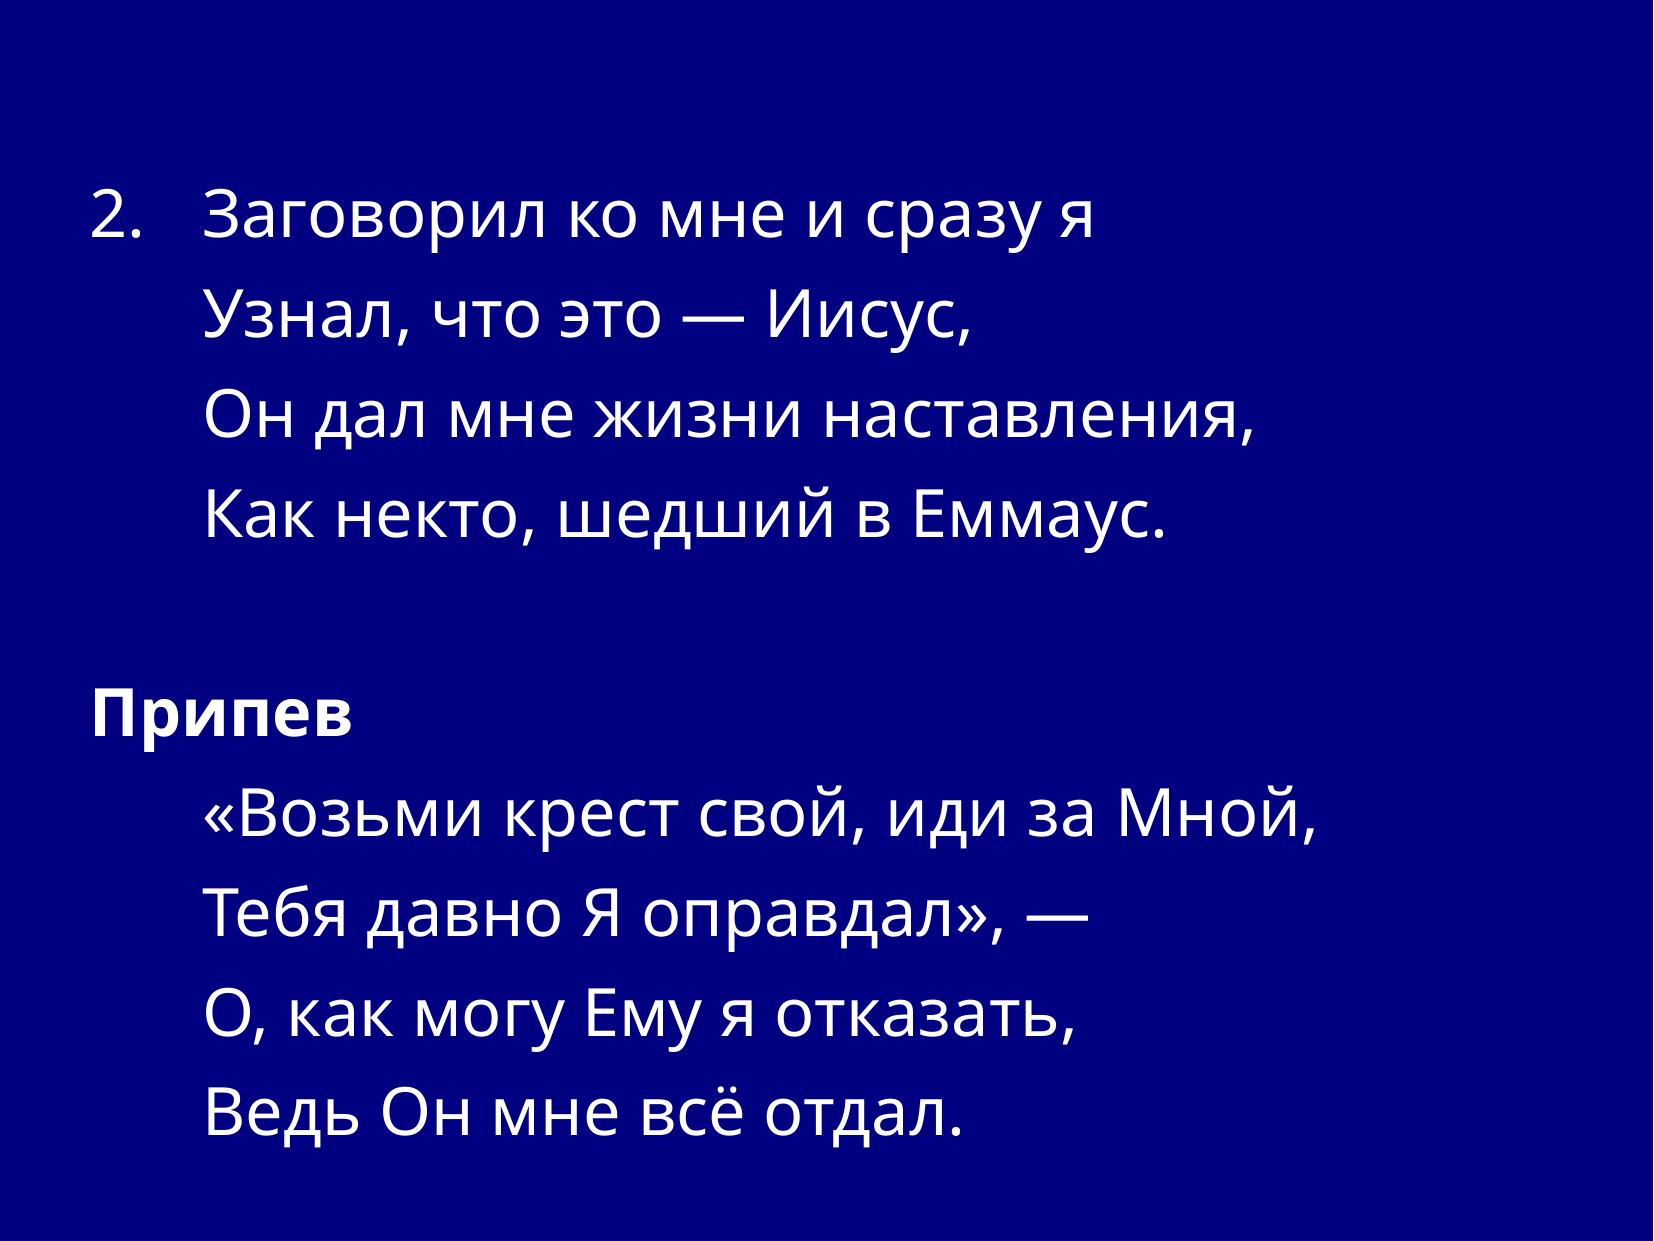

2.	Заговорил ко мне и сразу я
	Узнал, что это ― Иисус,
	Он дал мне жизни наставления,
	Как некто, шедший в Еммаус.
Припев
	«Возьми крест свой, иди за Мной,
	Тебя давно Я оправдал», ―
	О, как могу Ему я отказать,
	Ведь Он мне всё отдал.